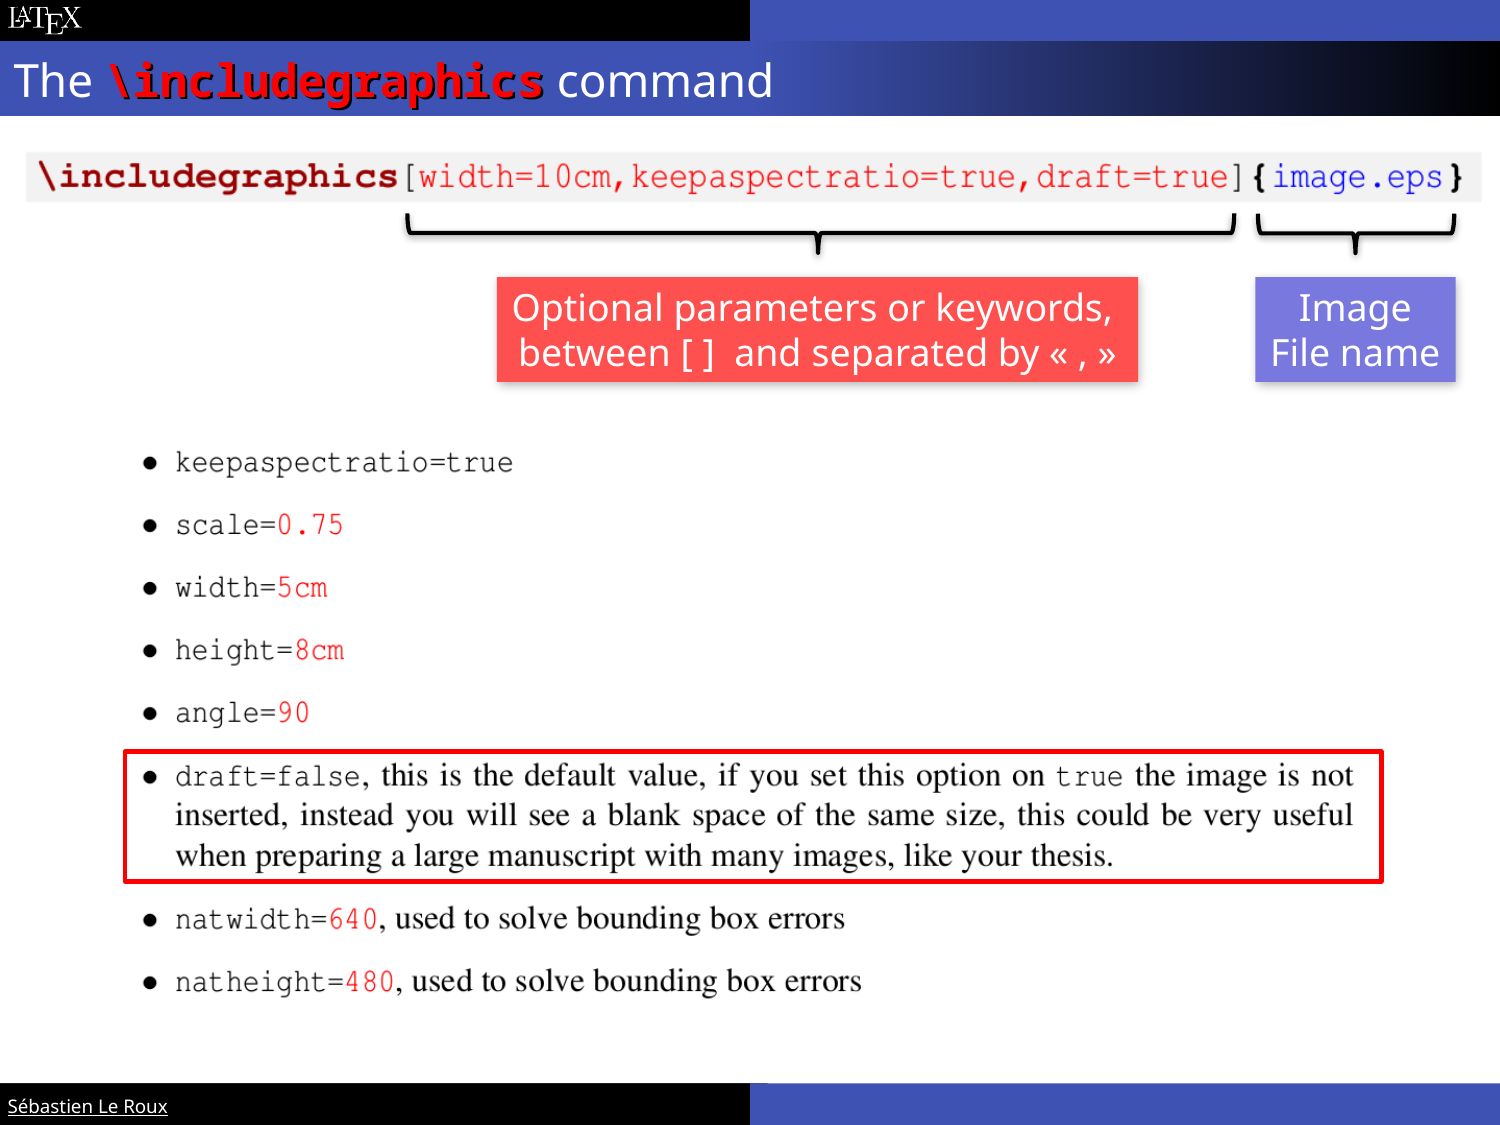

# The \includegraphics command
Optional parameters or keywords,
between [ ] and separated by « , »
Image
File name